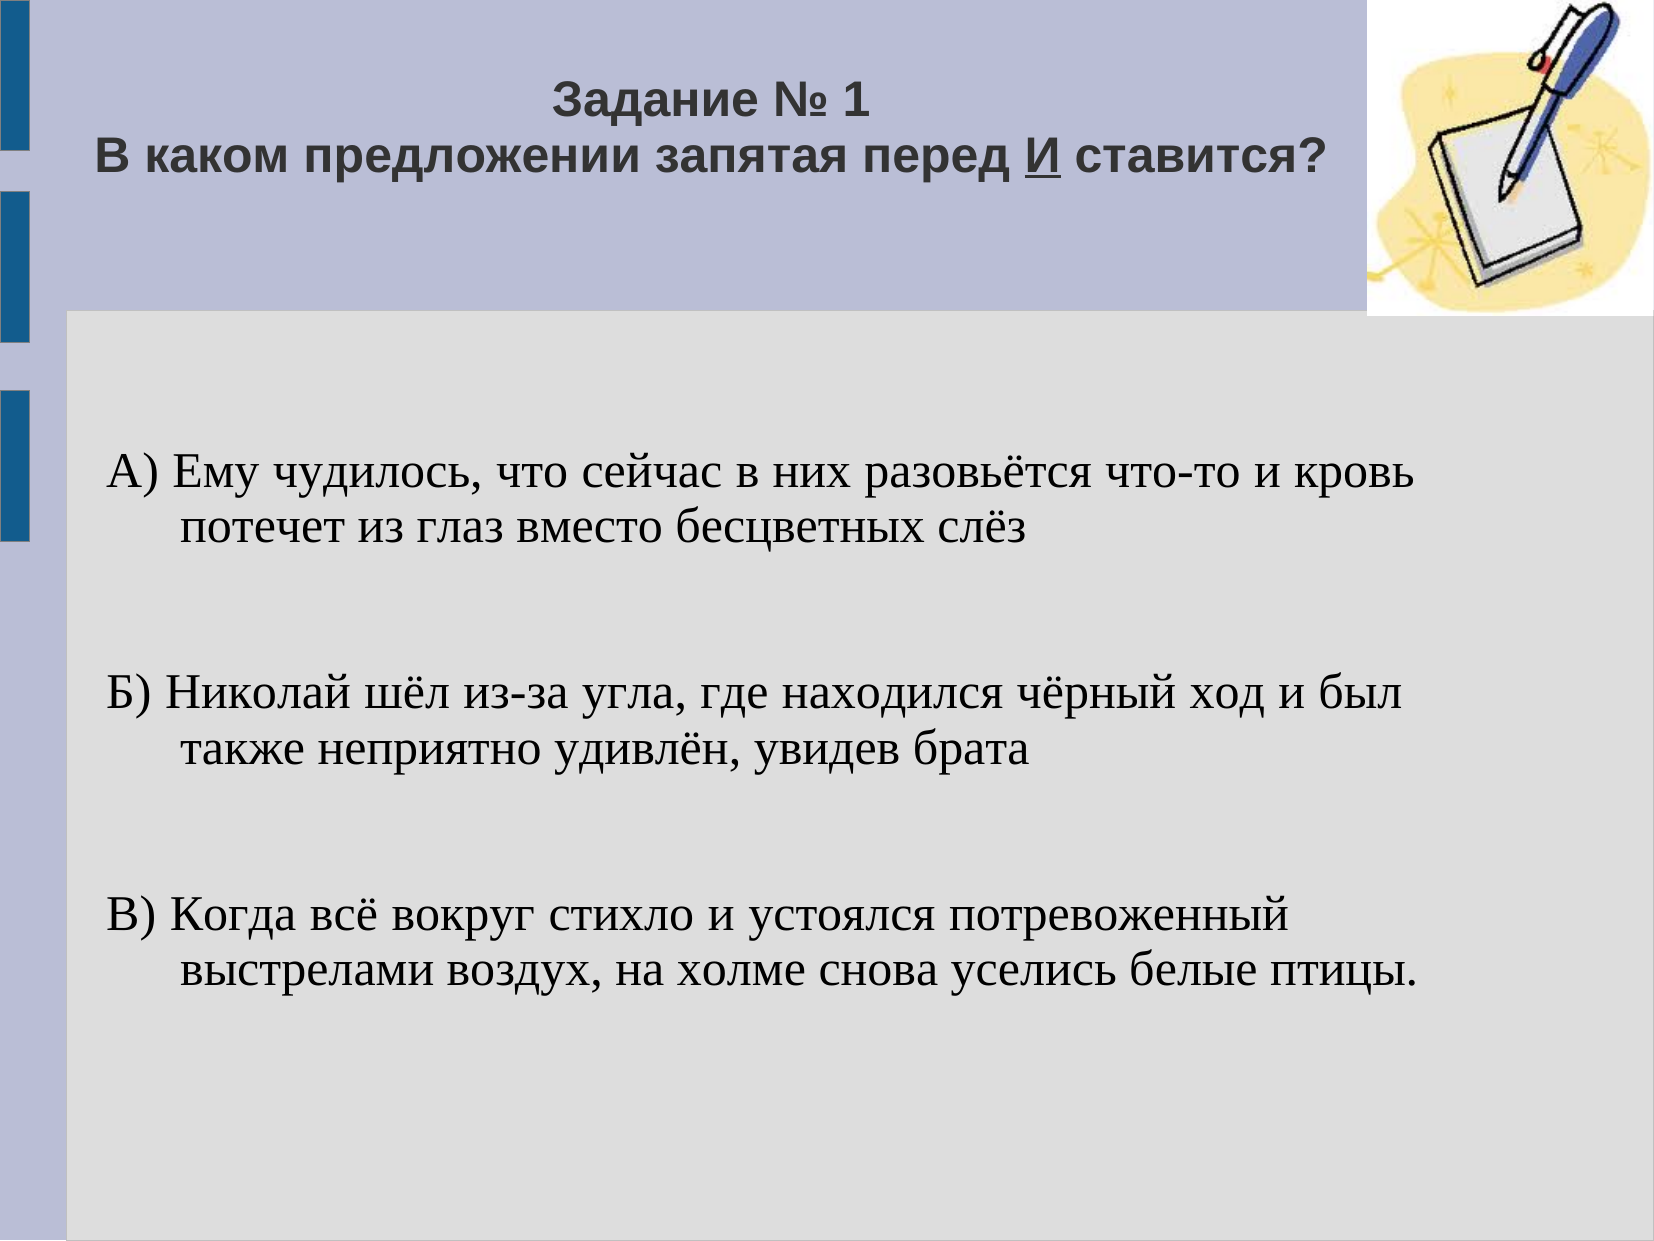

# Задание № 1 В каком предложении запятая перед И ставится?
А) Ему чудилось, что сейчас в них разовьётся что-то и кровь 			потечет из глаз вместо бесцветных слёз
Б) Николай шёл из-за угла, где находился чёрный ход и был 			также неприятно удивлён, увидев брата
В) Когда всё вокруг стихло и устоялся потревоженный 				выстрелами воздух, на холме снова уселись белые птицы.